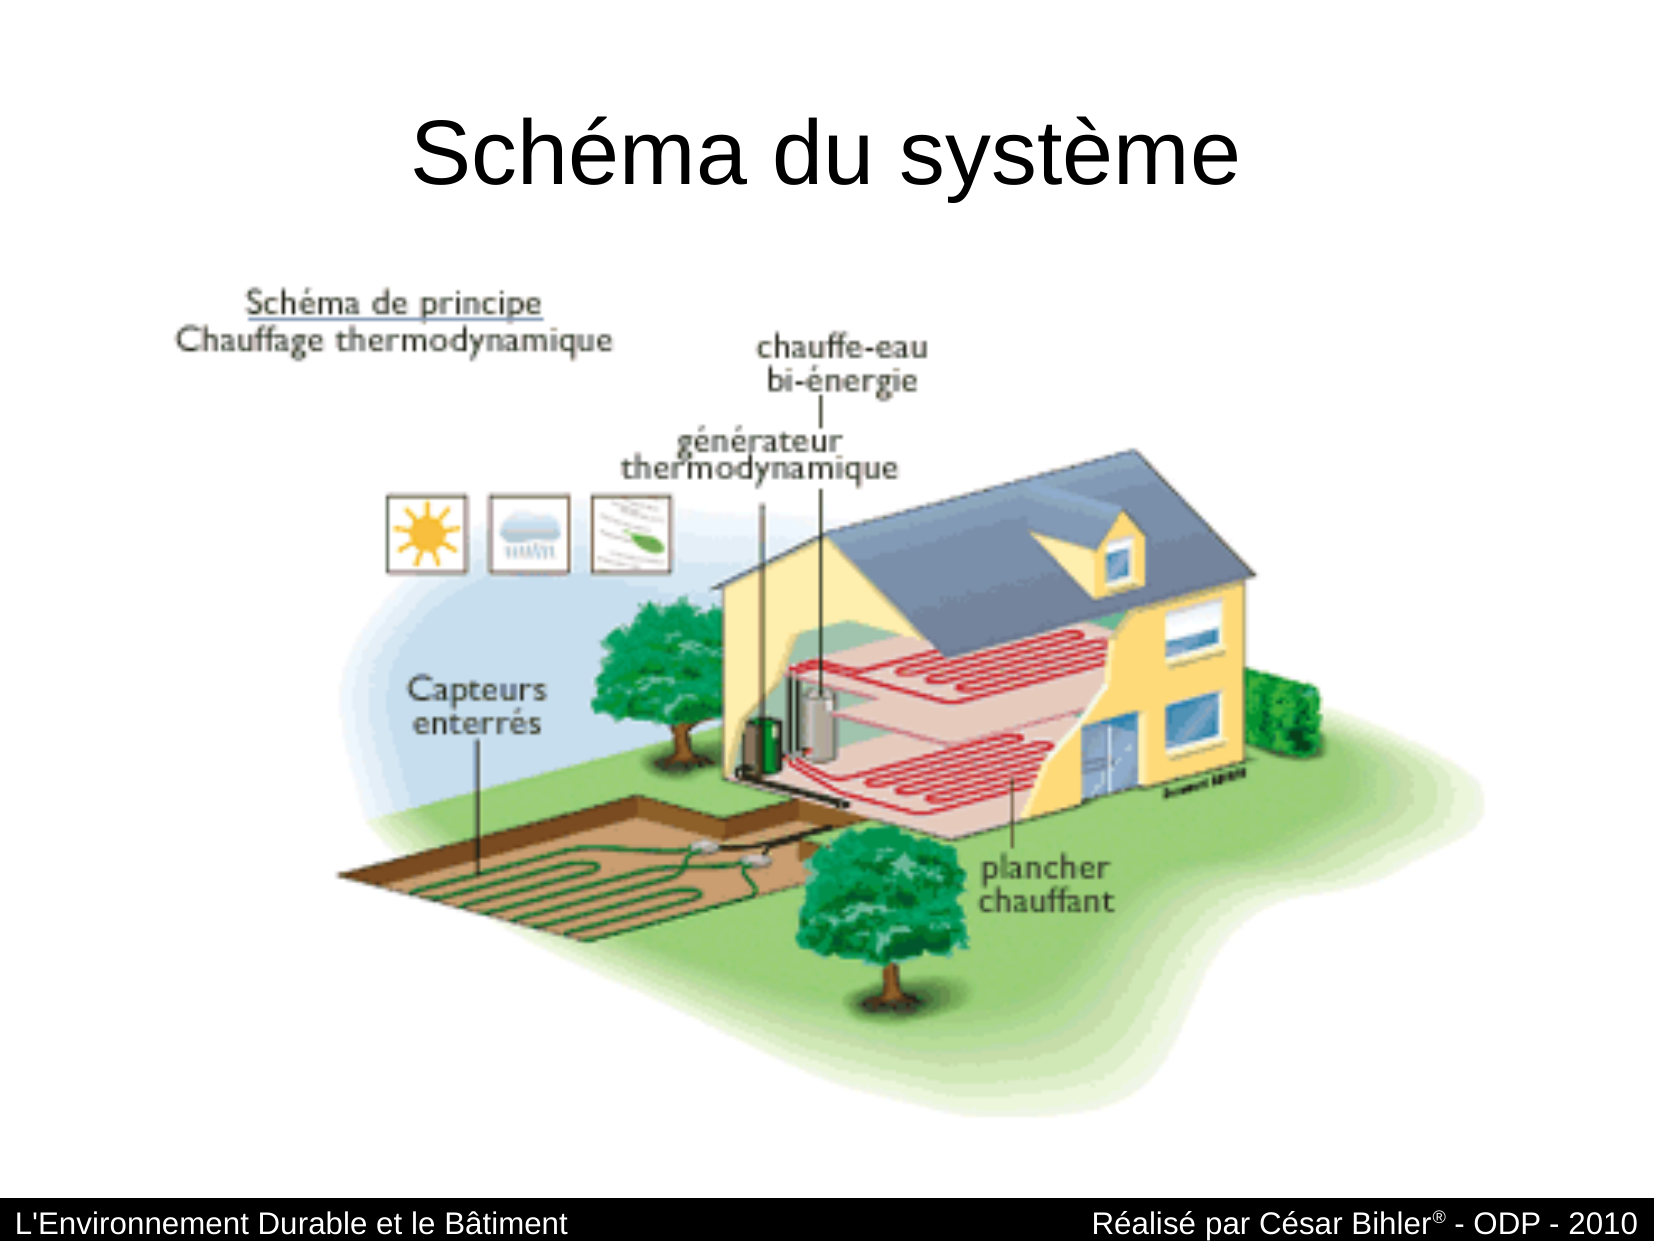

# Schéma du système
L'Environnement Durable et le Bâtiment							 Réalisé par César Bihler® - ODP - 2010